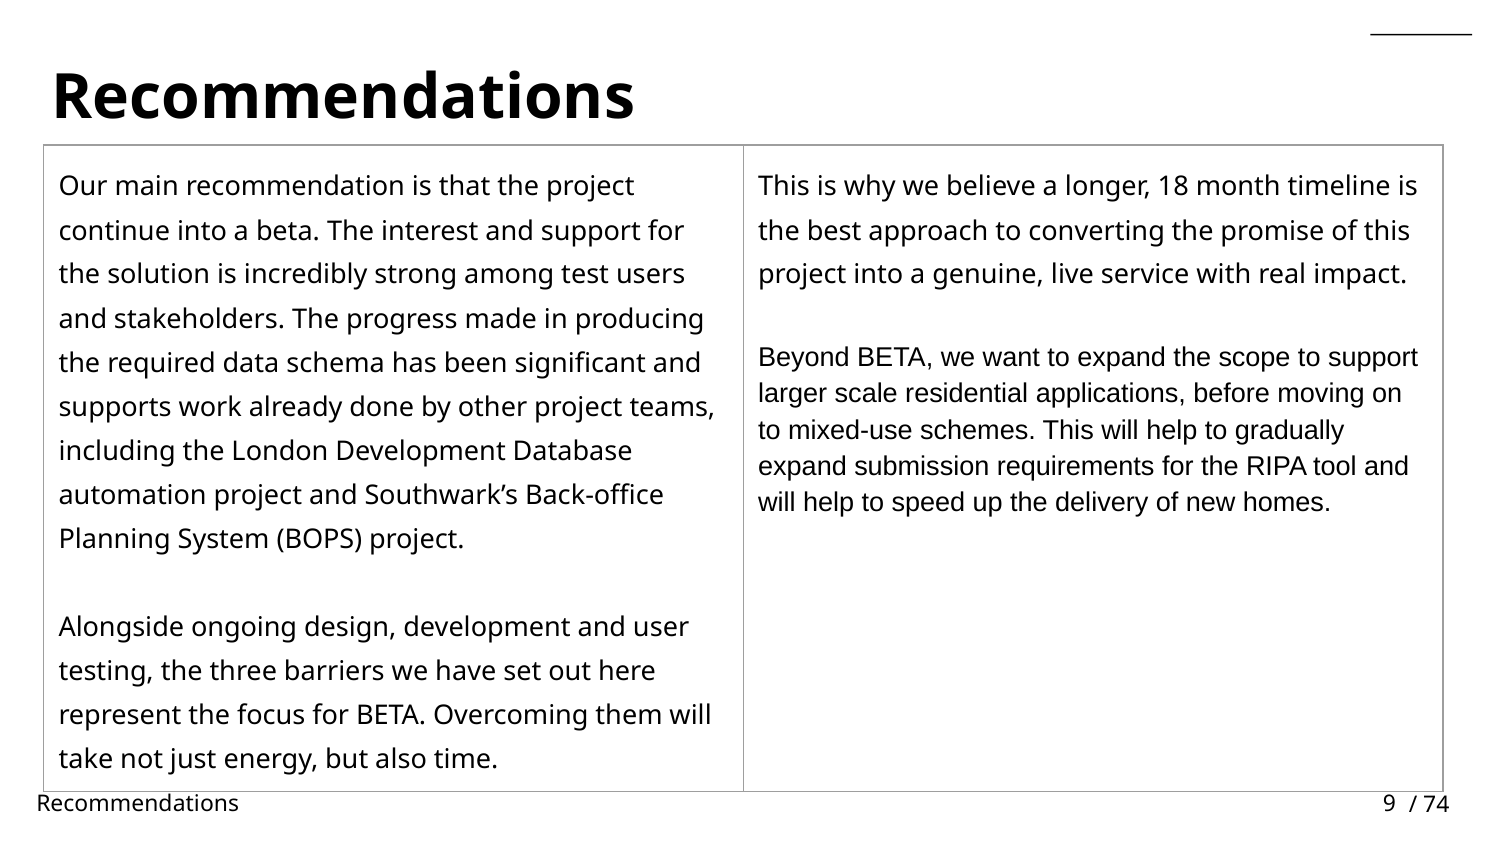

Recommendations
| Our main recommendation is that the project continue into a beta. The interest and support for the solution is incredibly strong among test users and stakeholders. The progress made in producing the required data schema has been significant and supports work already done by other project teams, including the London Development Database automation project and Southwark’s Back-office Planning System (BOPS) project. Alongside ongoing design, development and user testing, the three barriers we have set out here represent the focus for BETA. Overcoming them will take not just energy, but also time. | This is why we believe a longer, 18 month timeline is the best approach to converting the promise of this project into a genuine, live service with real impact. Beyond BETA, we want to expand the scope to support larger scale residential applications, before moving on to mixed-use schemes. This will help to gradually expand submission requirements for the RIPA tool and will help to speed up the delivery of new homes. |
| --- | --- |
# Recommendations